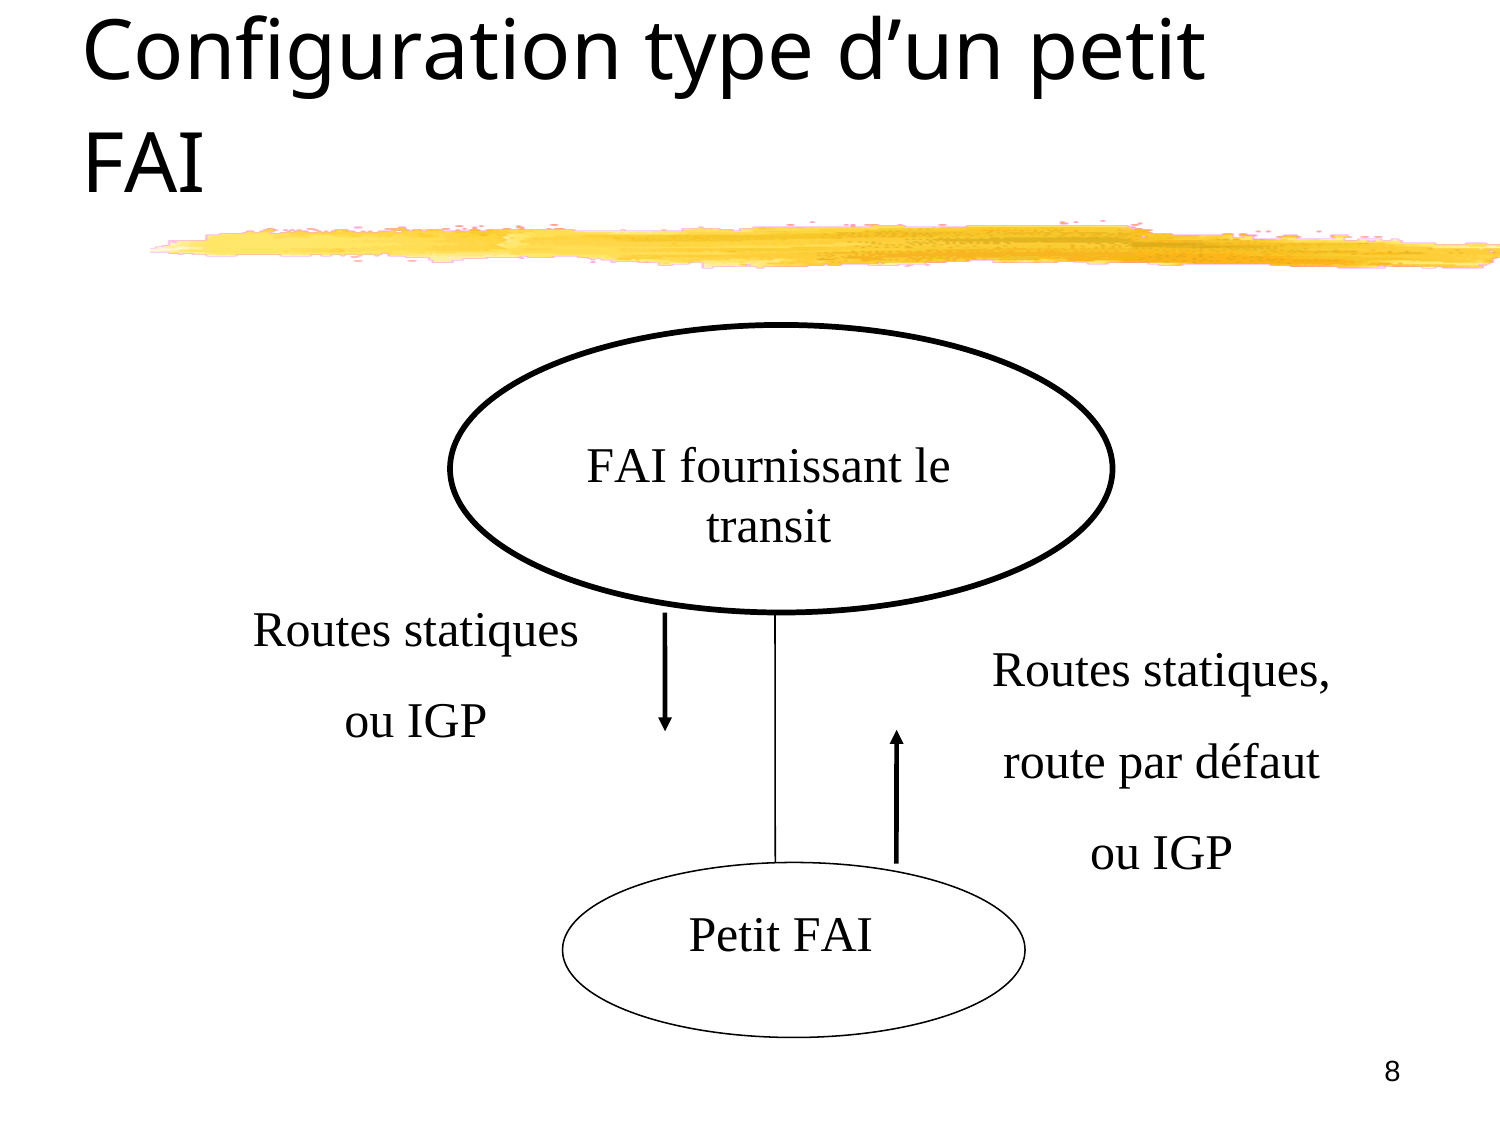

# Configuration type d’un petit FAI
FAI fournissant le transit
Routes statiques
ou IGP
Routes statiques,
route par défaut
ou IGP
Petit FAI
8